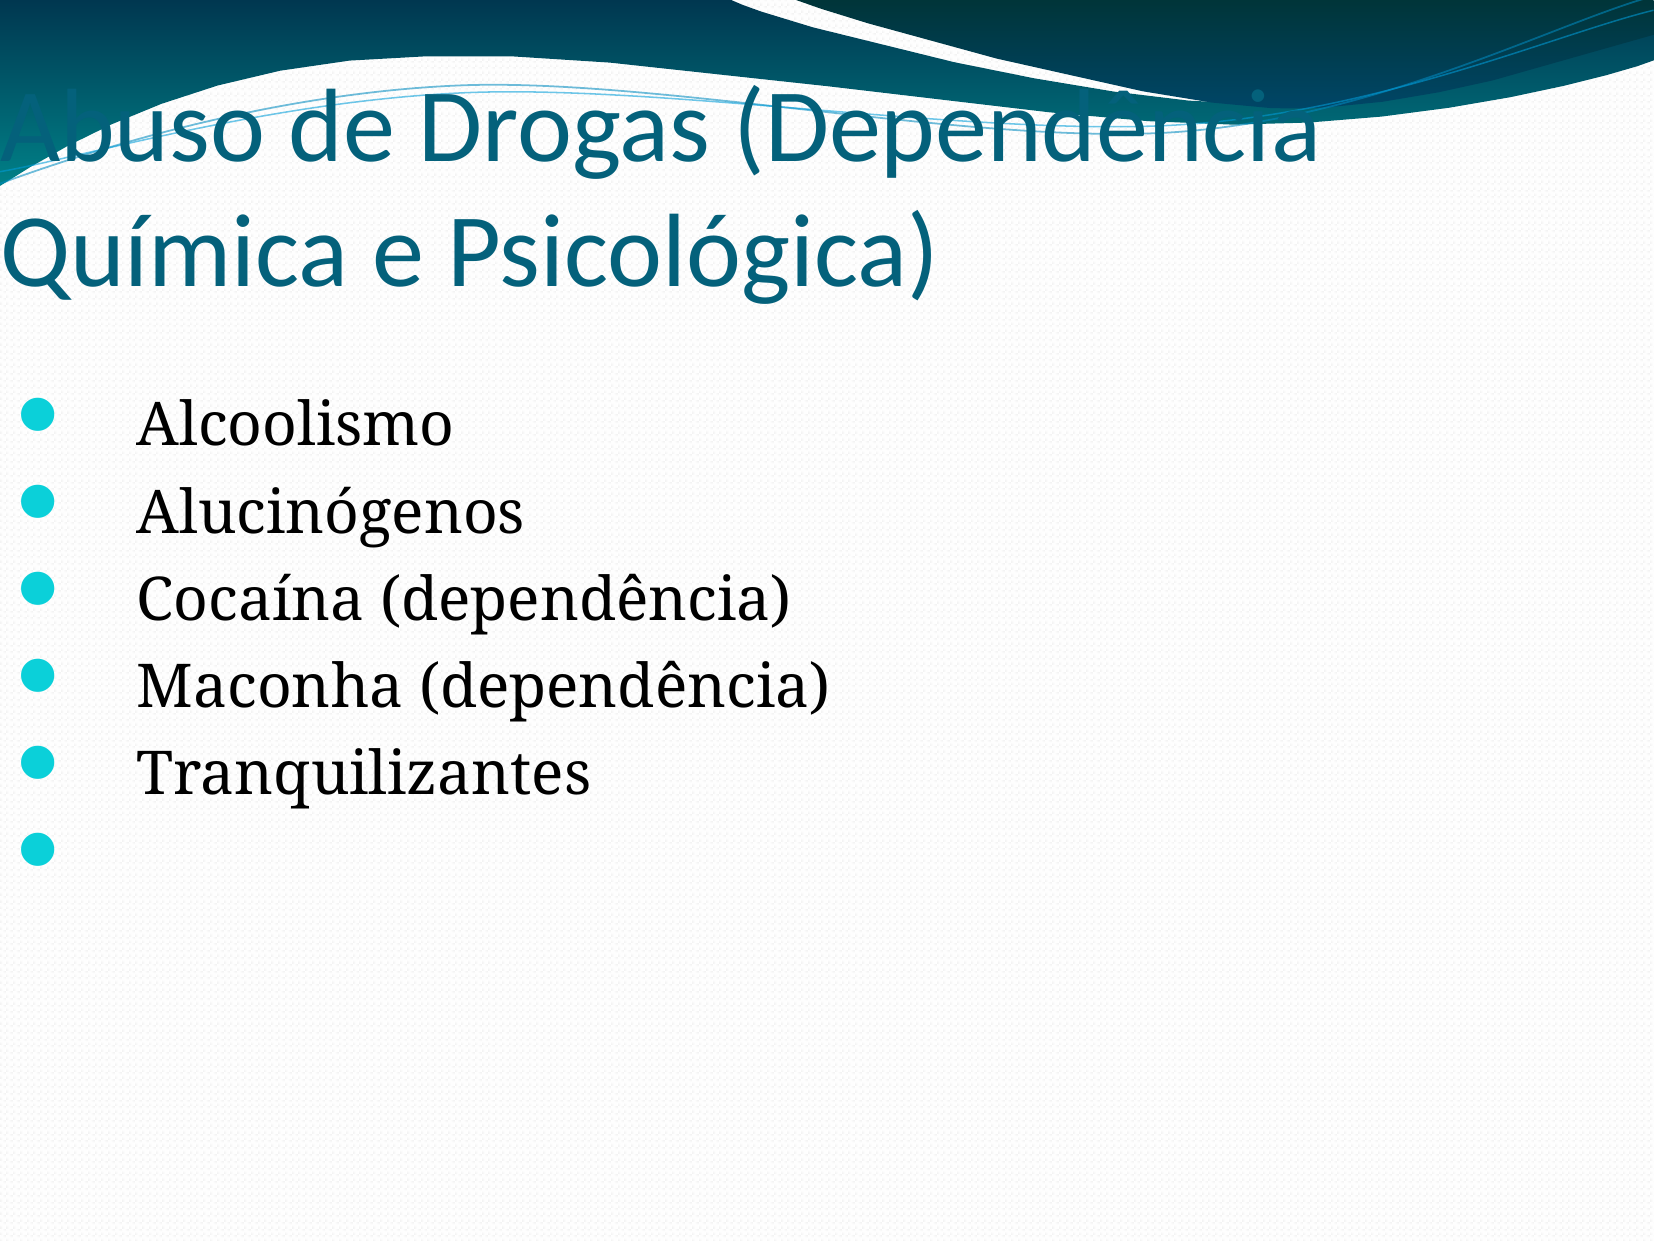

# Abuso de Drogas (Dependência Química e Psicológica)
 Alcoolismo
 Alucinógenos
 Cocaína (dependência)
 Maconha (dependência)
 Tranquilizantes